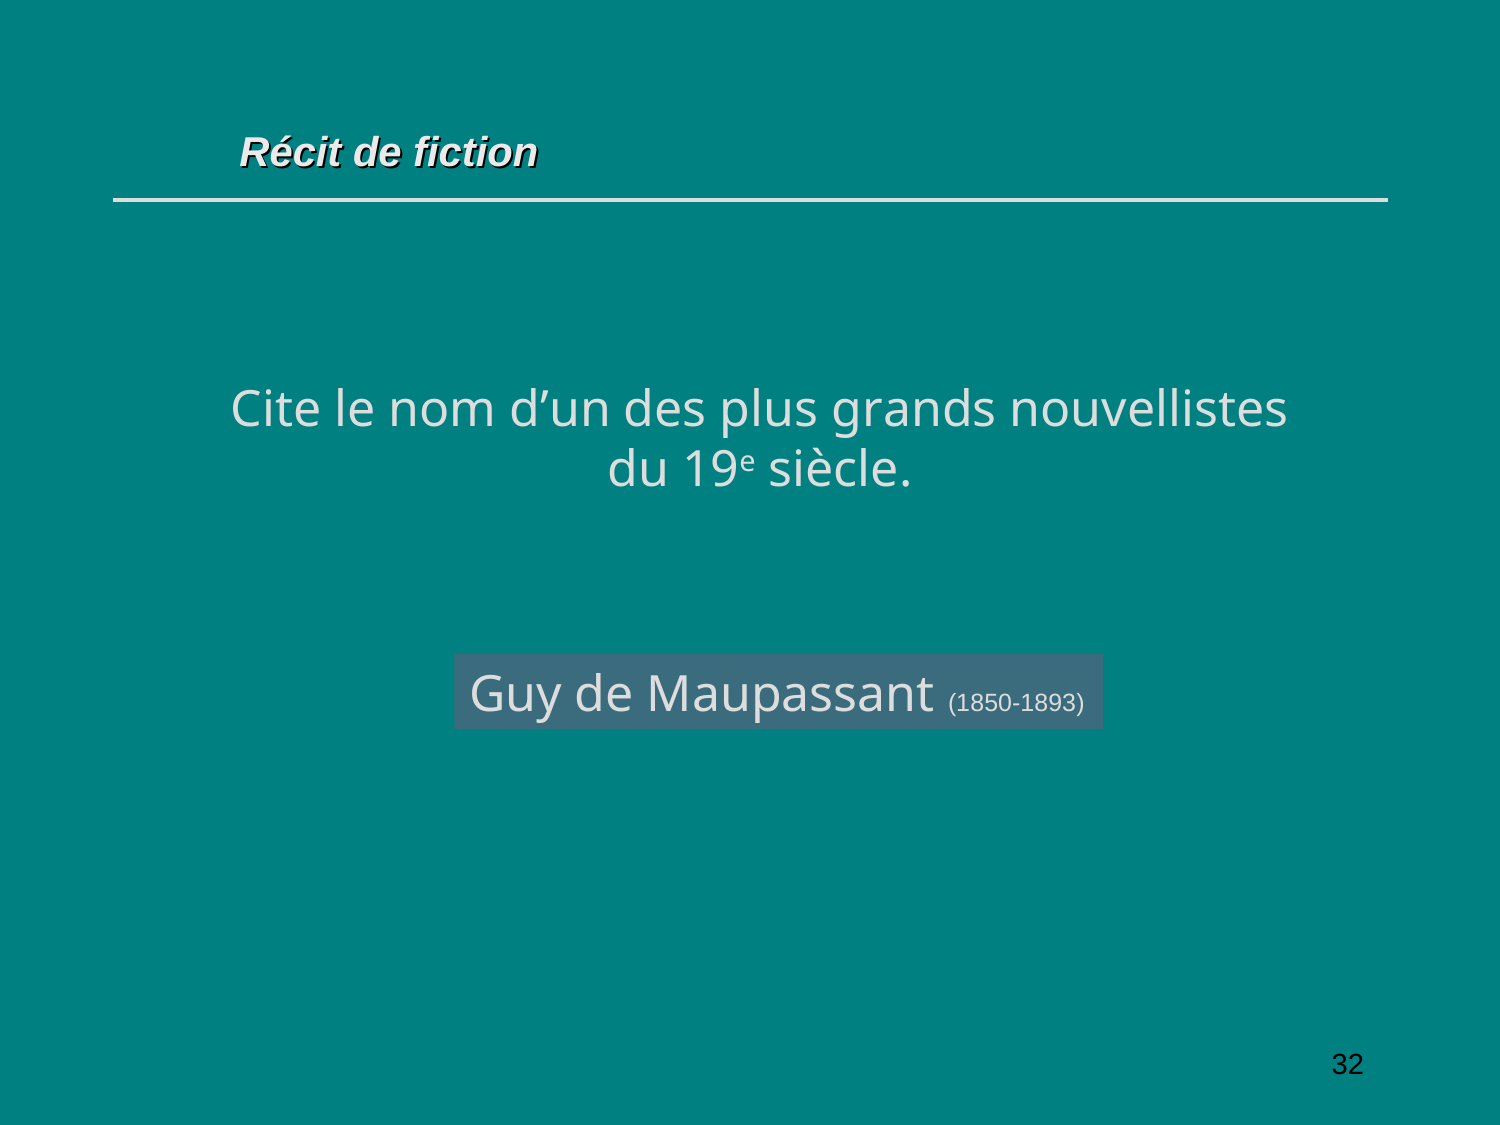

Récit de fiction
Cite le nom d’un des plus grands nouvellistes du 19e siècle.
Guy de Maupassant (1850-1893)
32